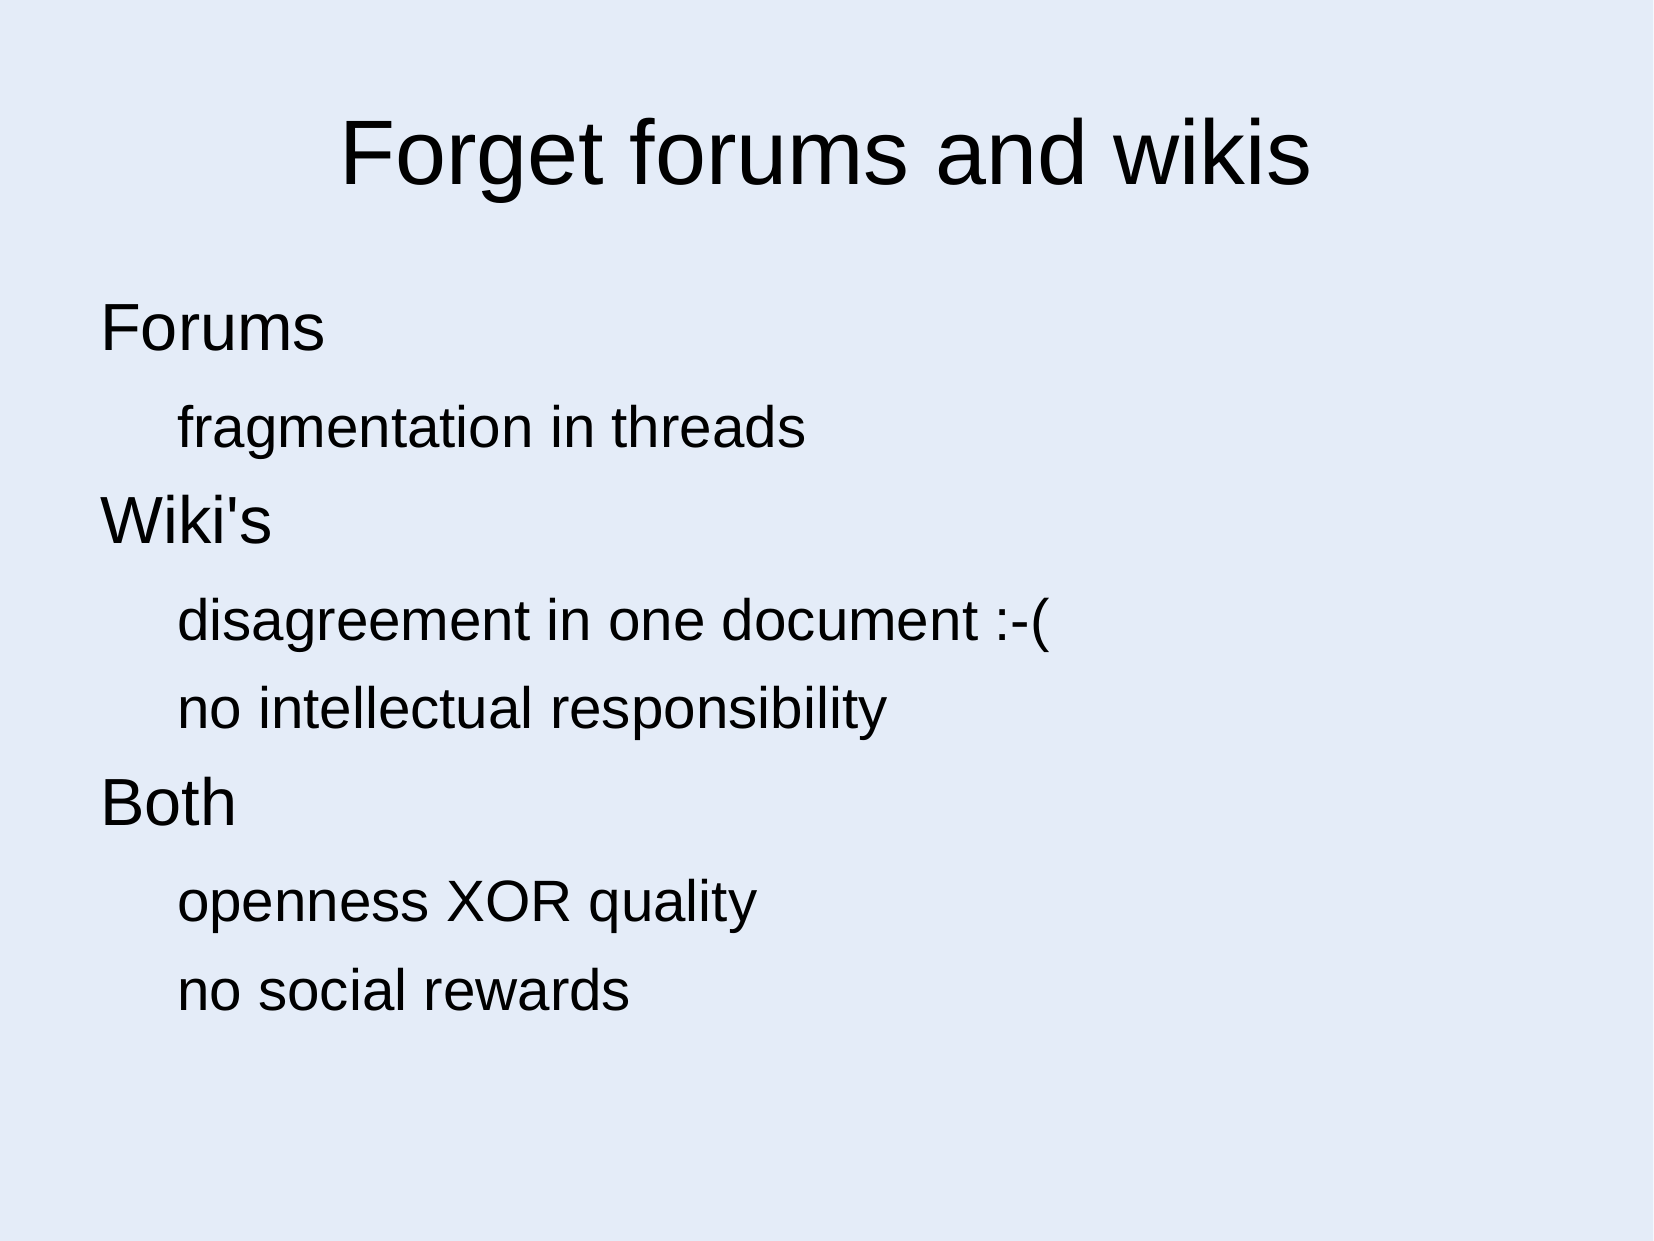

# Forget forums and wikis
Forums
fragmentation in threads
Wiki's
disagreement in one document :-(
no intellectual responsibility
Both
openness XOR quality
no social rewards